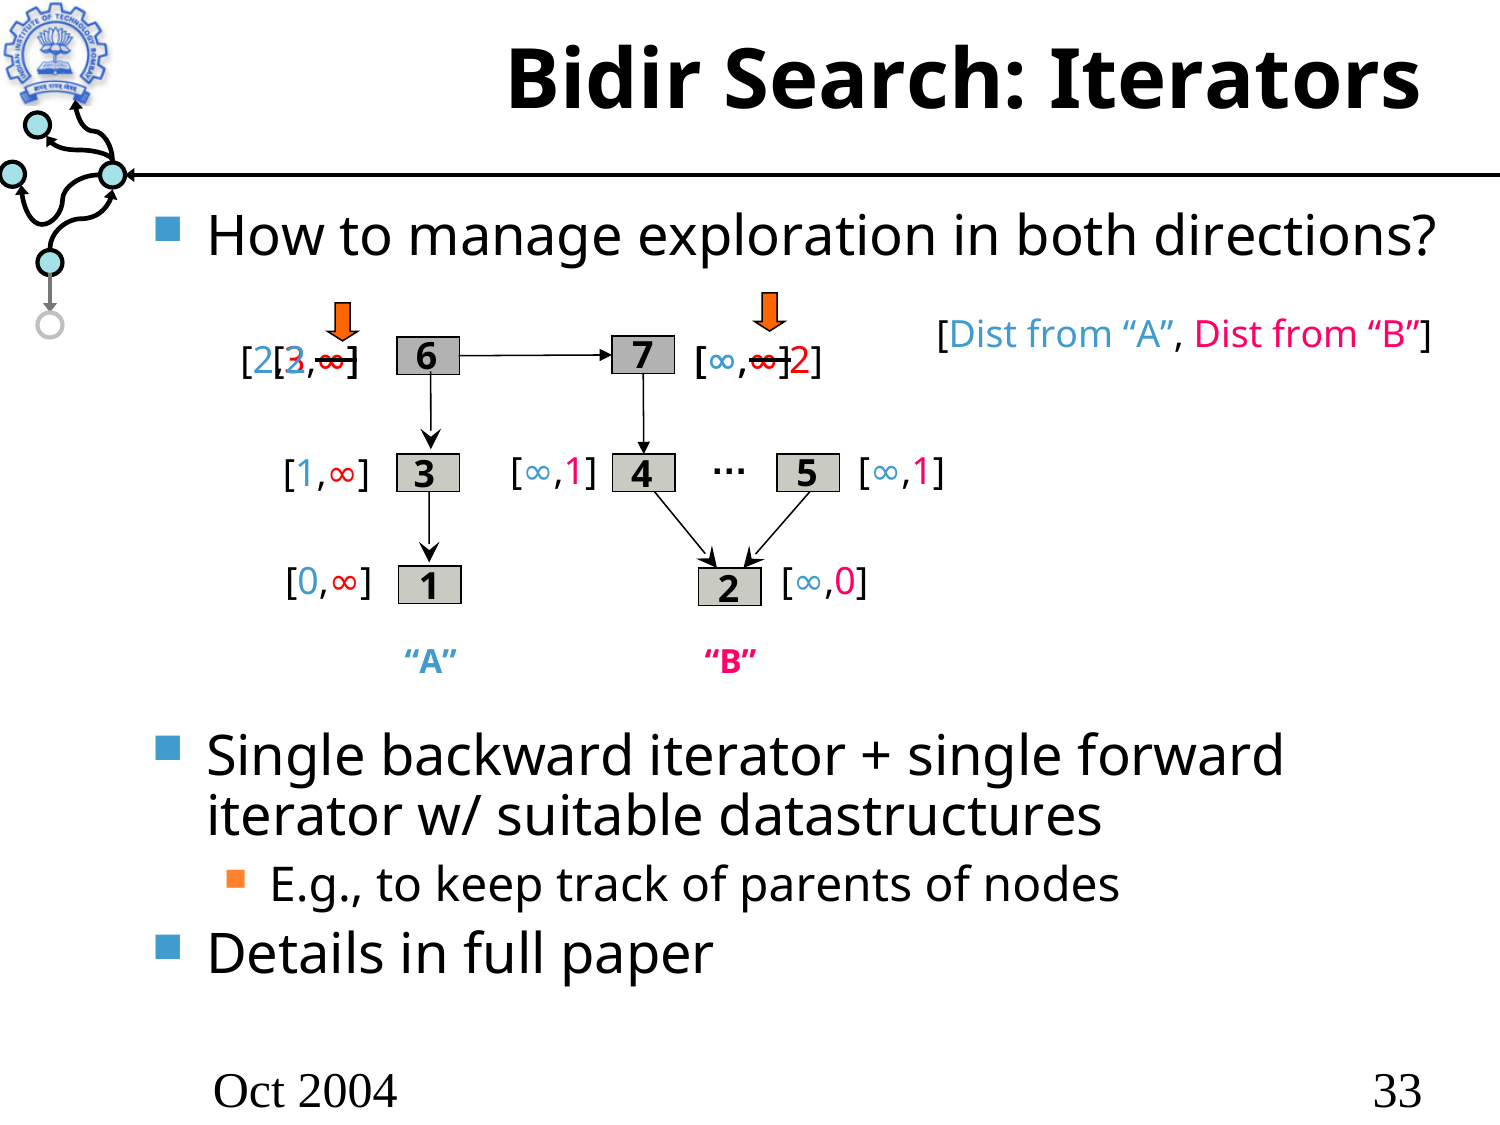

# Bidir Search: Iterators
How to manage exploration in both directions?
Single backward iterator + single forward iterator w/ suitable datastructures
E.g., to keep track of parents of nodes
Details in full paper
[Dist from “A”, Dist from “B”]
7
6
[2,3 ∞]
[∞,∞]
[∞,∞ 2]
[2,∞]
…
[∞,1]
[∞,1]
[1,∞]
5
3
4
[0,∞]
[∞,0]
2
1
“A”
“B”
Oct 2004
33